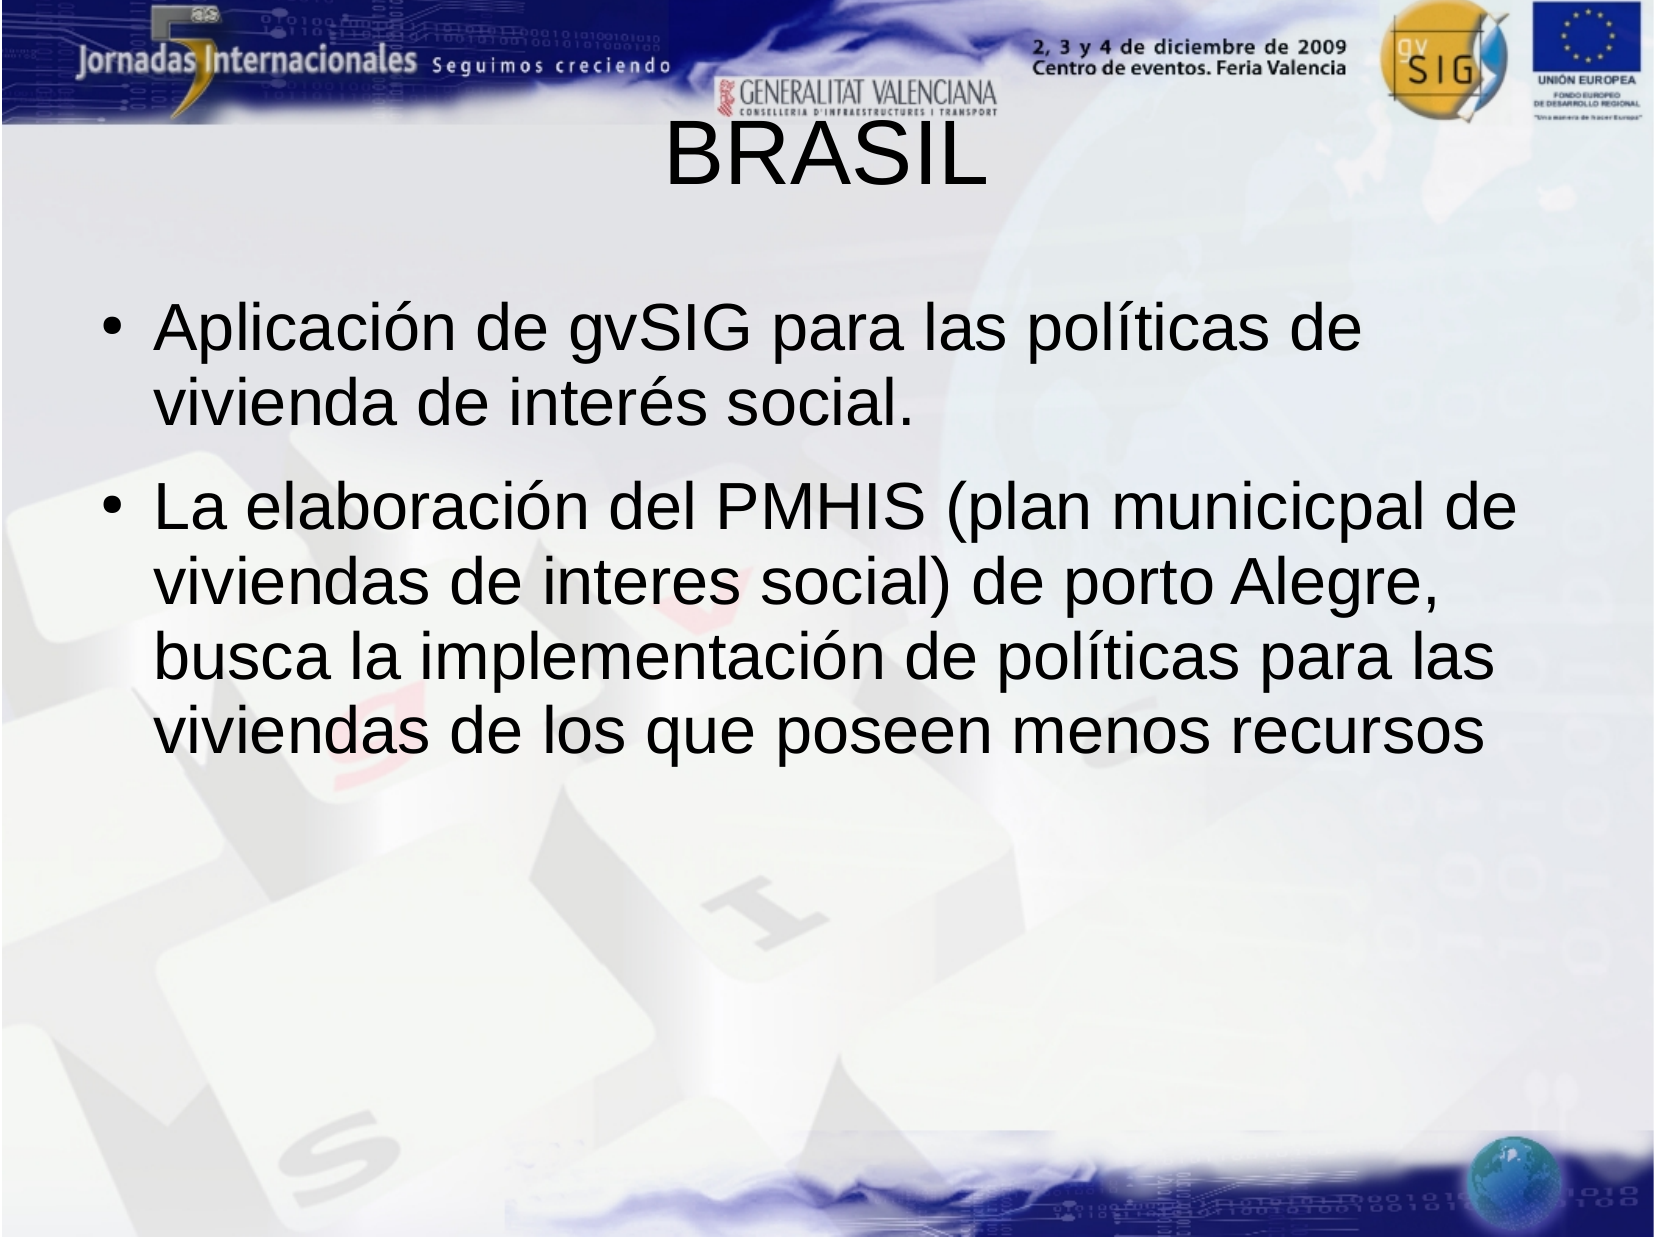

# BRASIL
Aplicación de gvSIG para las políticas de vivienda de interés social.
La elaboración del PMHIS (plan municicpal de viviendas de interes social) de porto Alegre, busca la implementación de políticas para las viviendas de los que poseen menos recursos